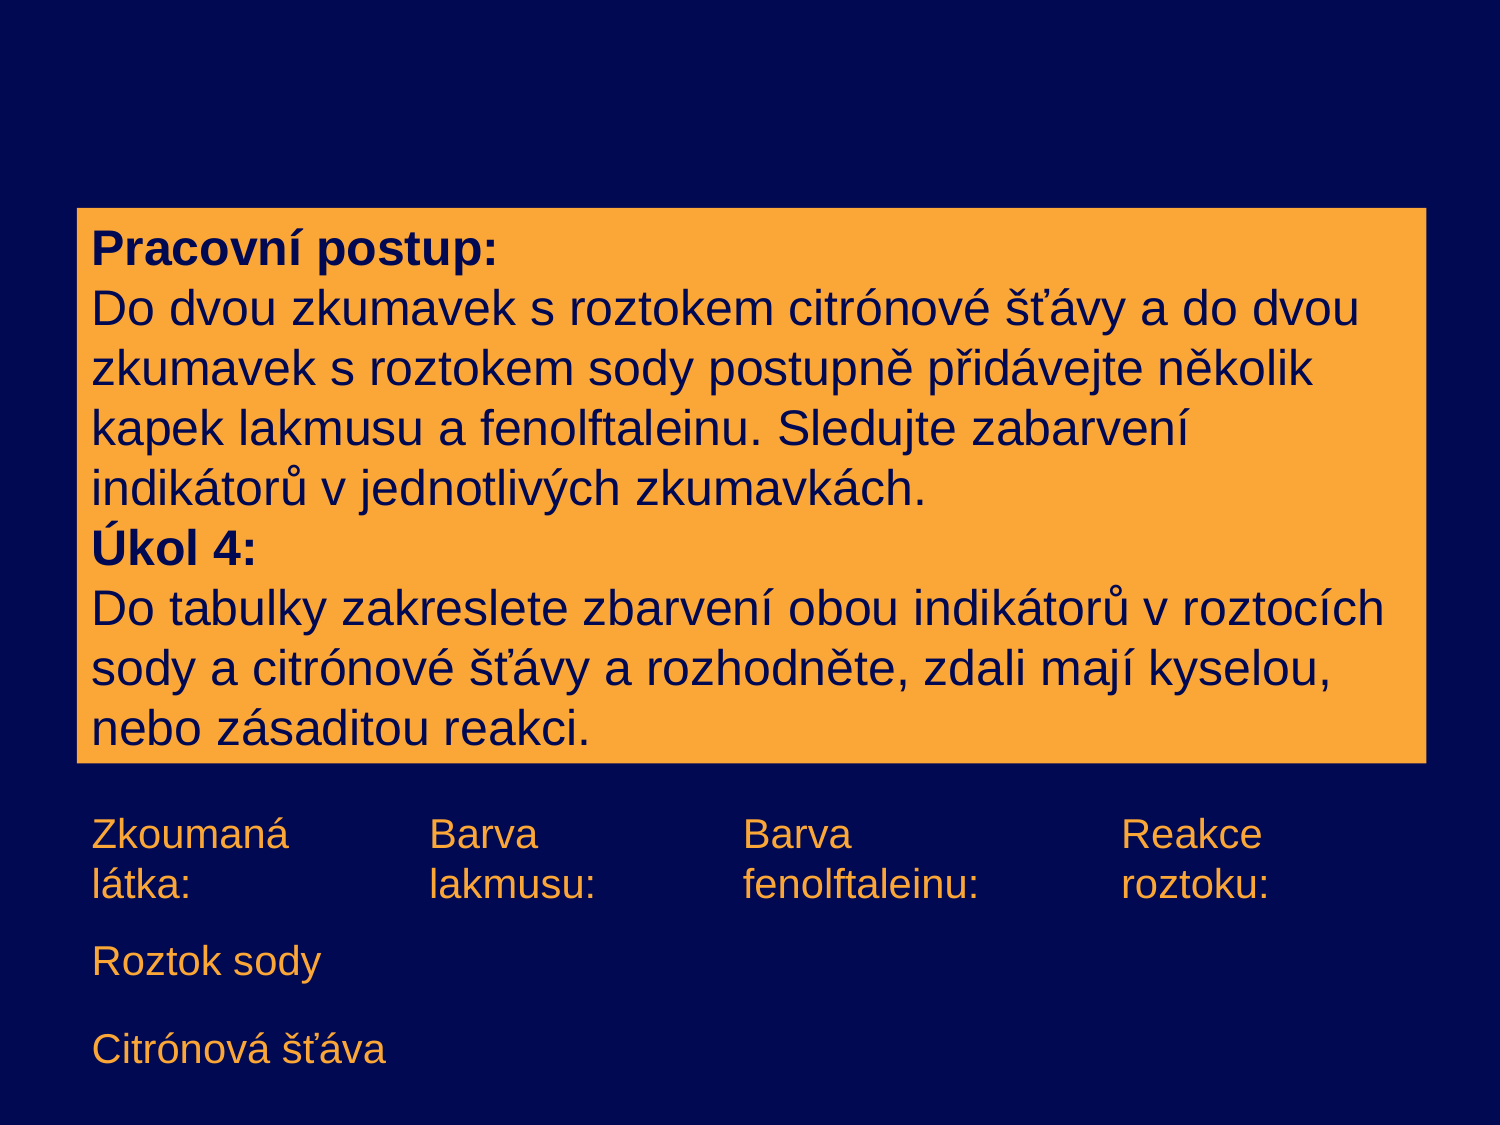

# Žákovský pokus – skupinová práce
Pracovní postup:
Do dvou zkumavek s roztokem citrónové šťávy a do dvou zkumavek s roztokem sody postupně přidávejte několik kapek lakmusu a fenolftaleinu. Sledujte zabarvení indikátorů v jednotlivých zkumavkách.
Úkol 4:
Do tabulky zakreslete zbarvení obou indikátorů v roztocích sody a citrónové šťávy a rozhodněte, zdali mají kyselou, nebo zásaditou reakci.
| Zkoumaná látka: | Barva lakmusu: | Barva fenolftaleinu: | Reakce roztoku: |
| --- | --- | --- | --- |
| Roztok sody | | | |
| Citrónová šťáva | | | |